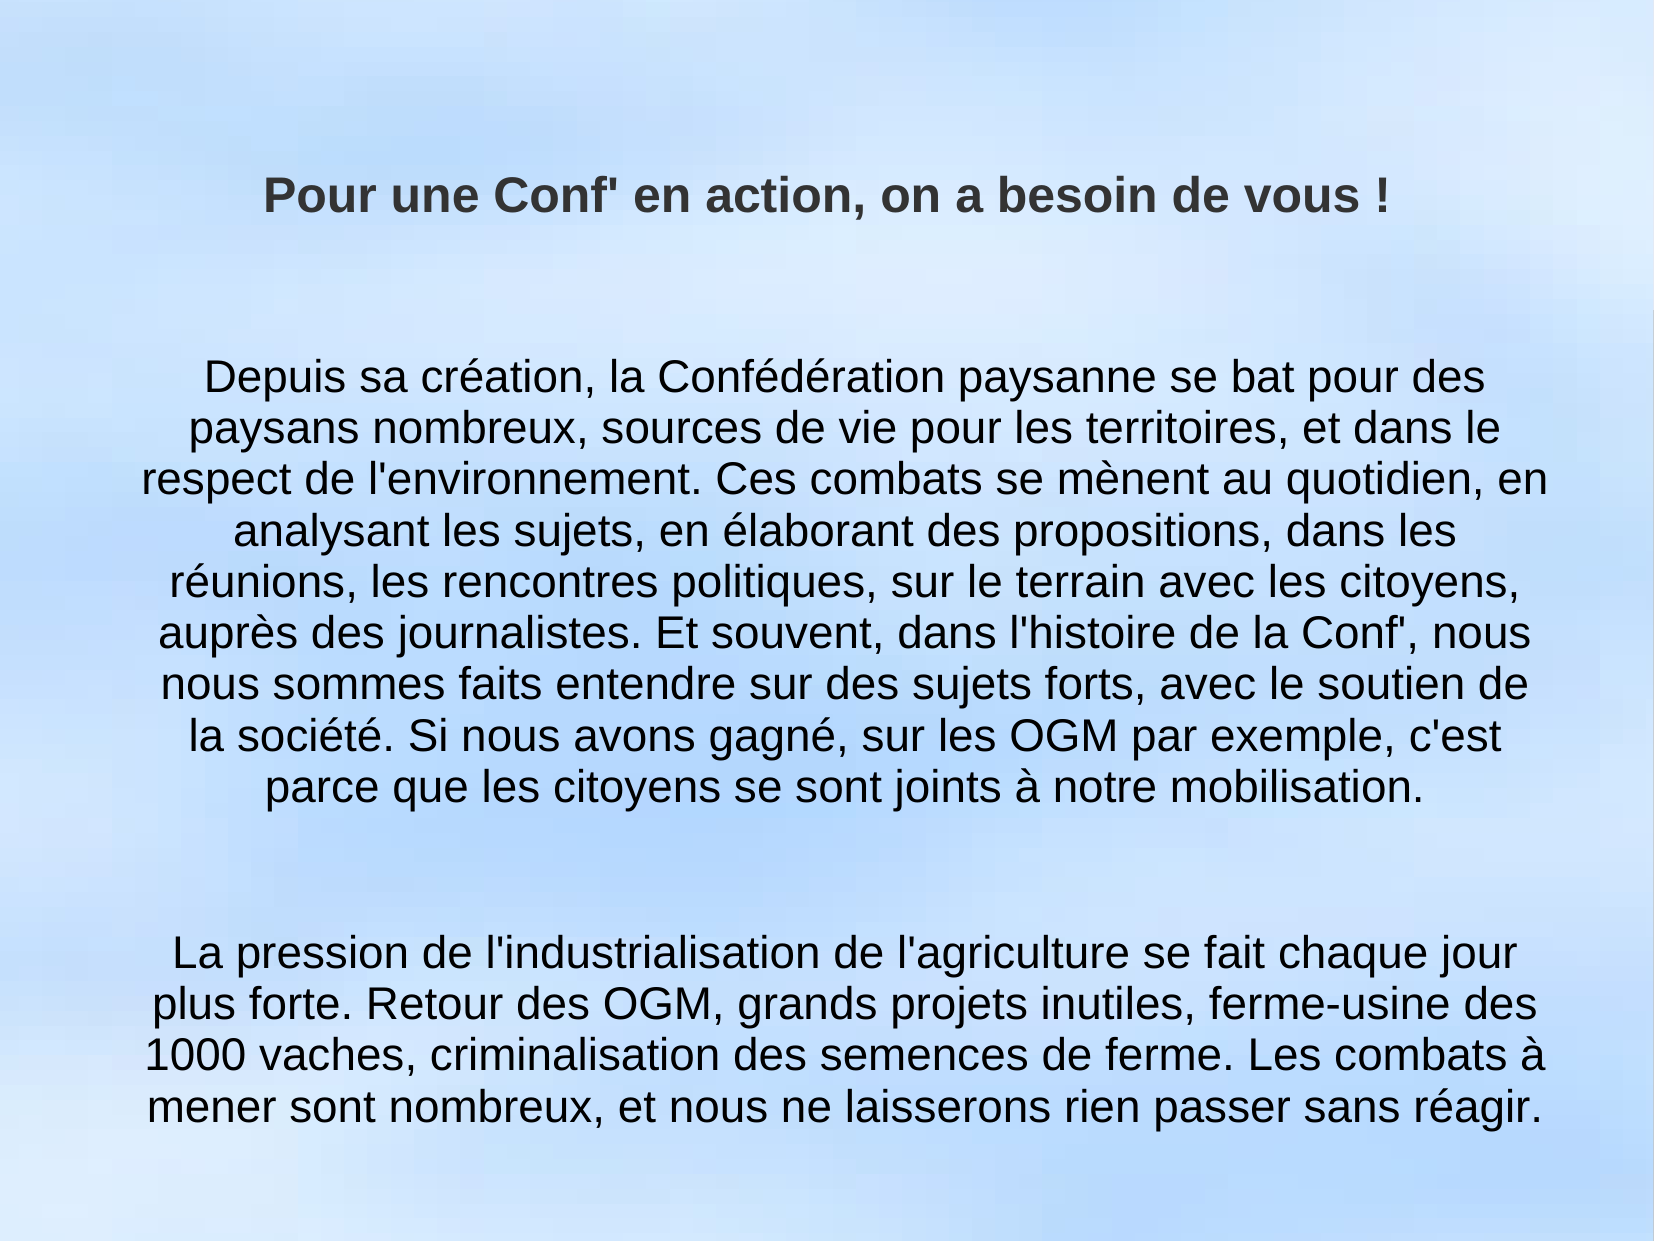

# Pour une Conf' en action, on a besoin de vous !
Depuis sa création, la Confédération paysanne se bat pour des paysans nombreux, sources de vie pour les territoires, et dans le respect de l'environnement. Ces combats se mènent au quotidien, en analysant les sujets, en élaborant des propositions, dans les réunions, les rencontres politiques, sur le terrain avec les citoyens, auprès des journalistes. Et souvent, dans l'histoire de la Conf', nous nous sommes faits entendre sur des sujets forts, avec le soutien de la société. Si nous avons gagné, sur les OGM par exemple, c'est parce que les citoyens se sont joints à notre mobilisation.
La pression de l'industrialisation de l'agriculture se fait chaque jour plus forte. Retour des OGM, grands projets inutiles, ferme-usine des 1000 vaches, criminalisation des semences de ferme. Les combats à mener sont nombreux, et nous ne laisserons rien passer sans réagir.